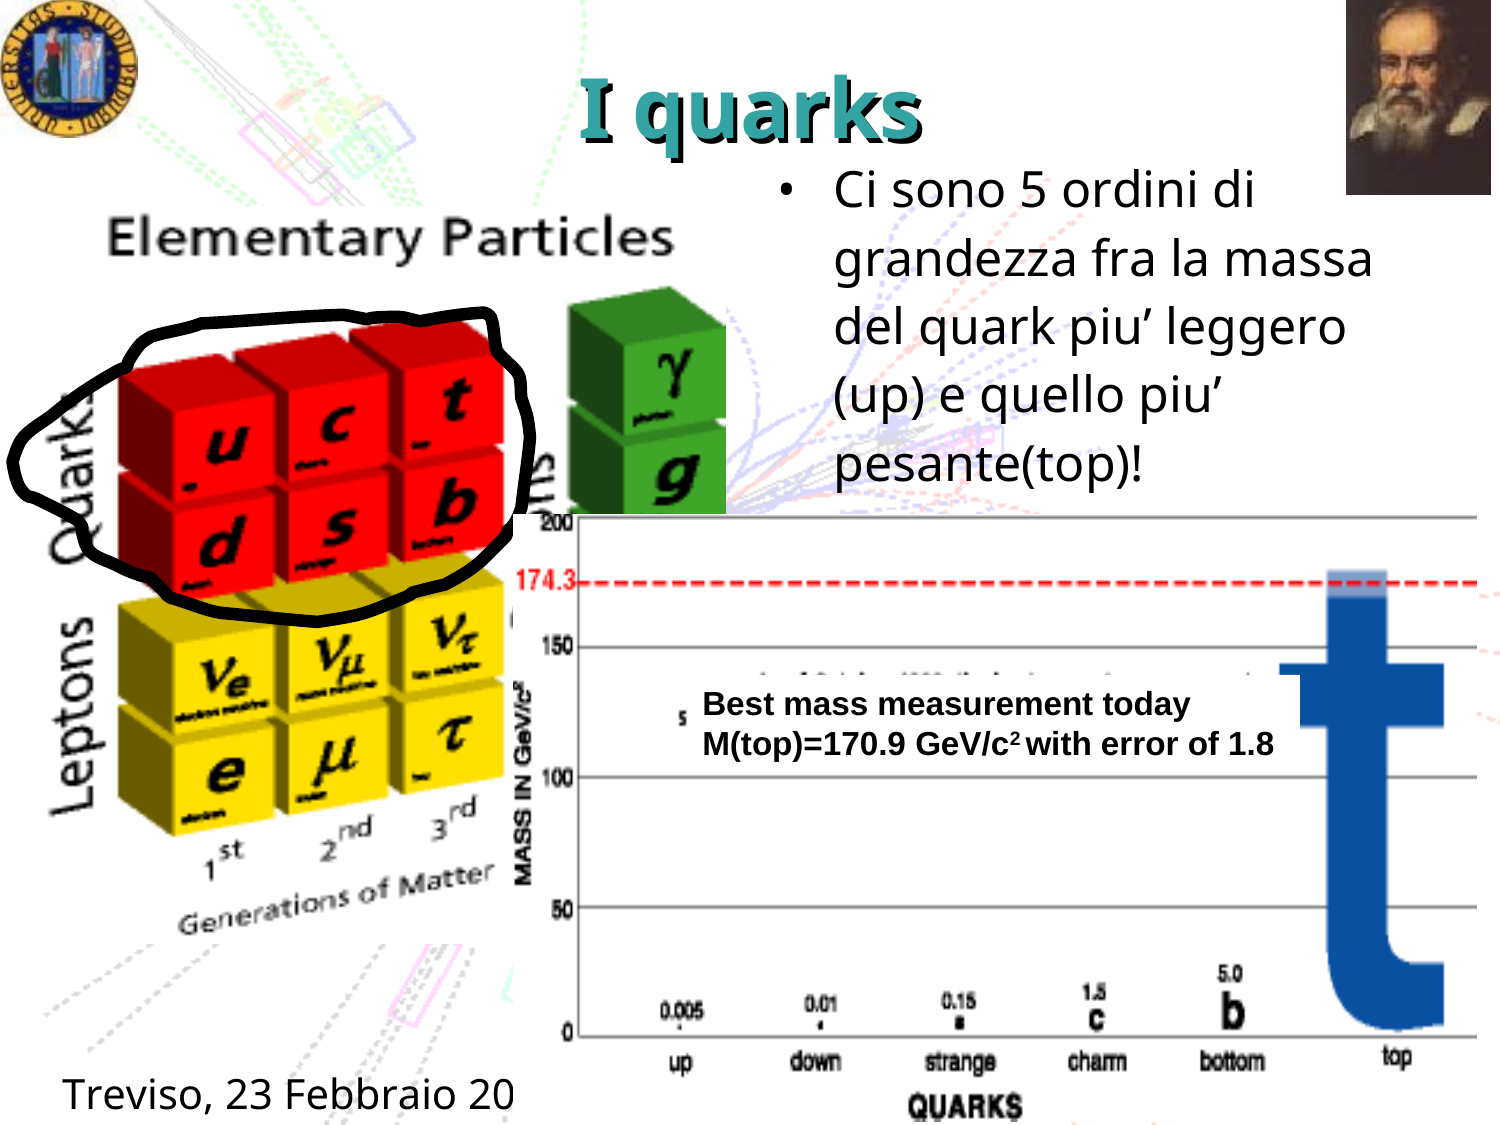

# I quarks
Ci sono 5 ordini di grandezza fra la massa del quark piu’ leggero (up) e quello piu’ pesante(top)!
Best mass measurement today
M(top)=170.9 GeV/c2 with error of 1.8